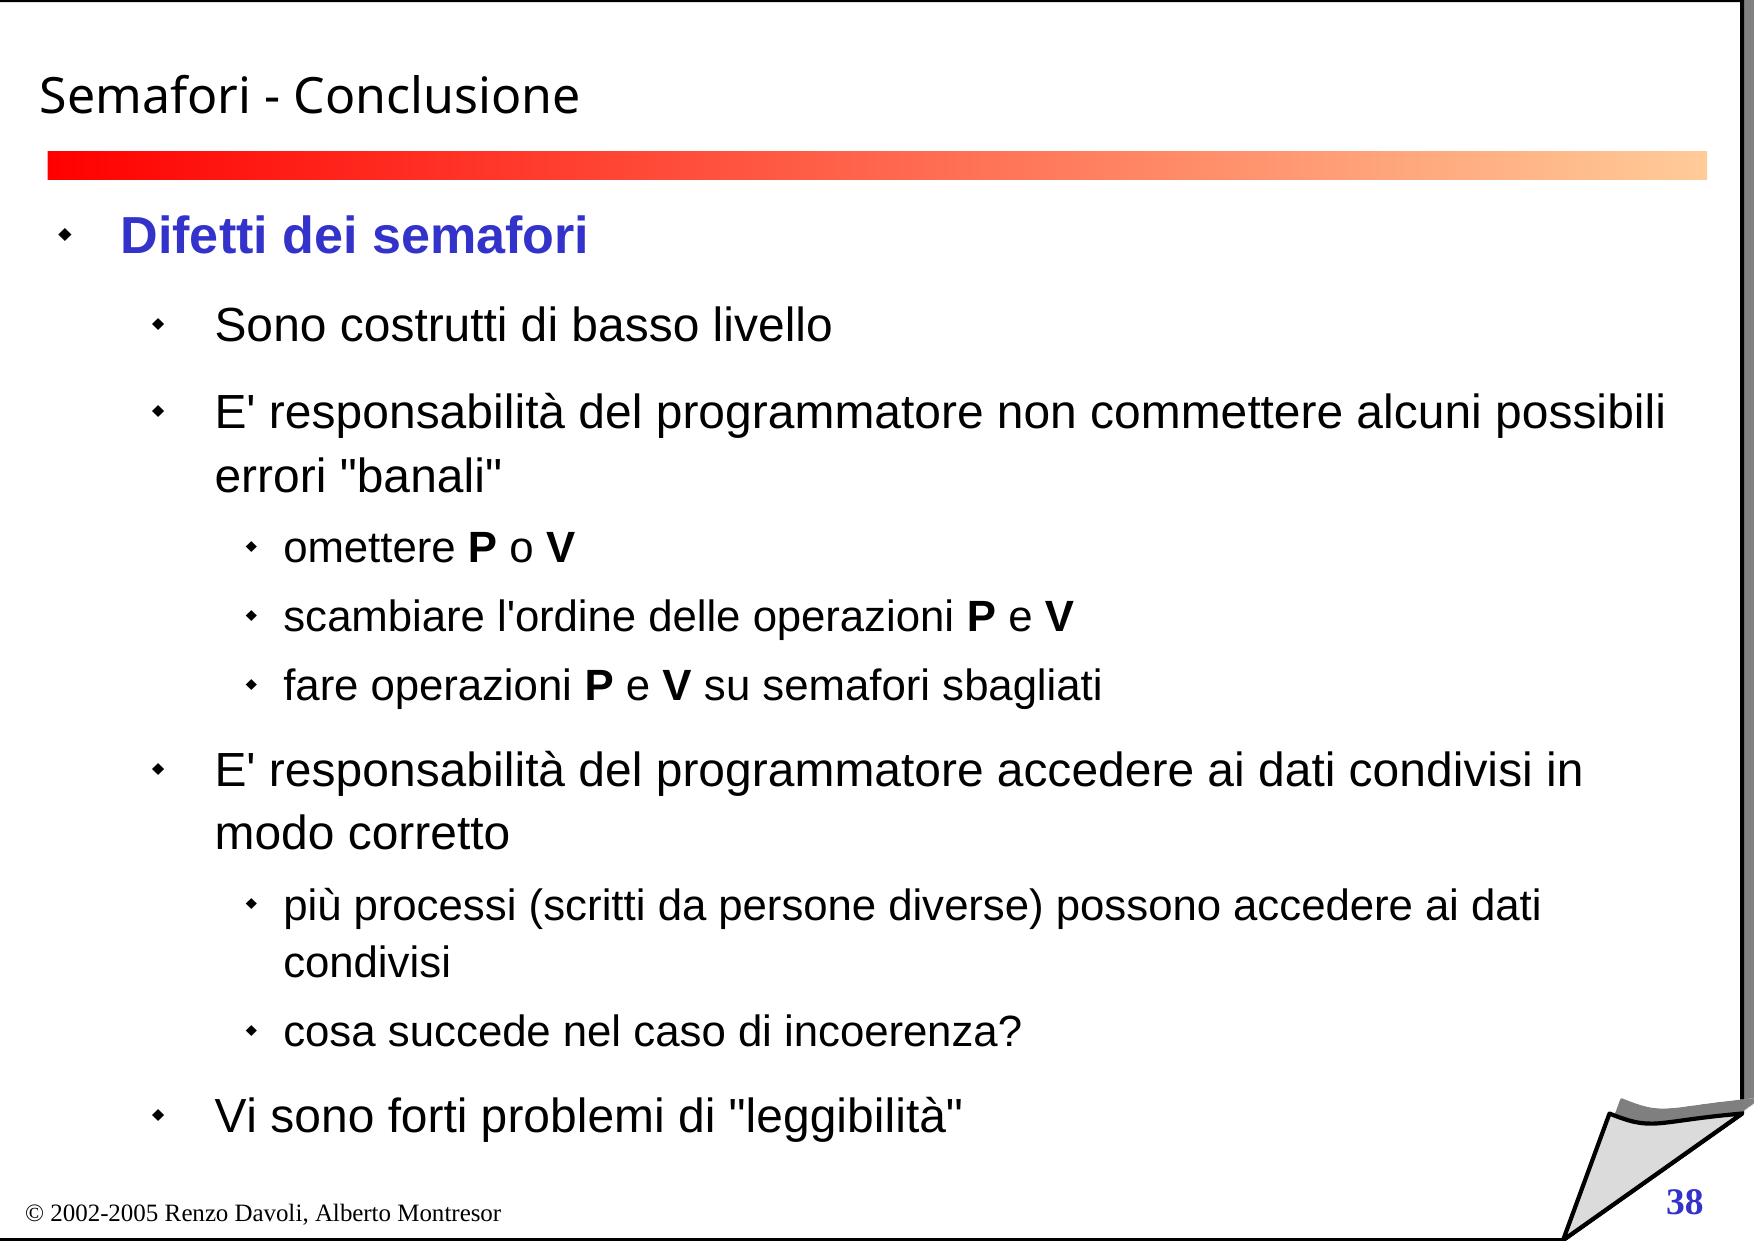

# Semafori - Conclusione
Difetti dei semafori
Sono costrutti di basso livello
E' responsabilità del programmatore non commettere alcuni possibili errori "banali"
omettere P o V
scambiare l'ordine delle operazioni P e V
fare operazioni P e V su semafori sbagliati
E' responsabilità del programmatore accedere ai dati condivisi in modo corretto
più processi (scritti da persone diverse) possono accedere ai dati condivisi
cosa succede nel caso di incoerenza?
Vi sono forti problemi di "leggibilità"